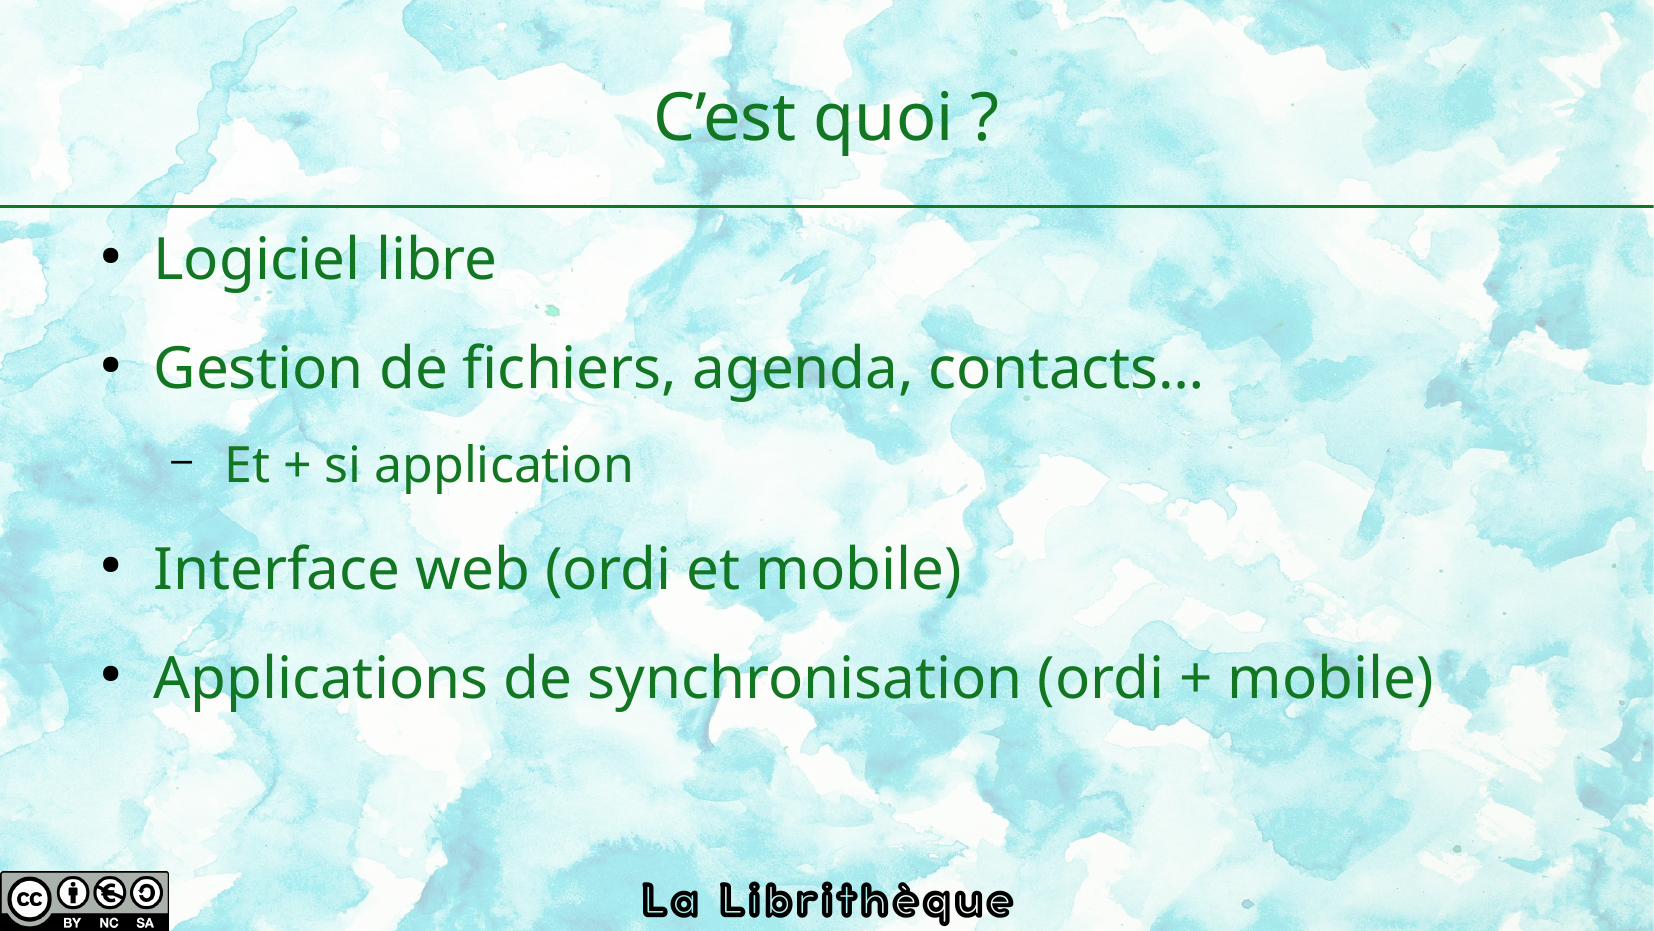

# C’est quoi ?
Logiciel libre
Gestion de fichiers, agenda, contacts…
Et + si application
Interface web (ordi et mobile)
Applications de synchronisation (ordi + mobile)